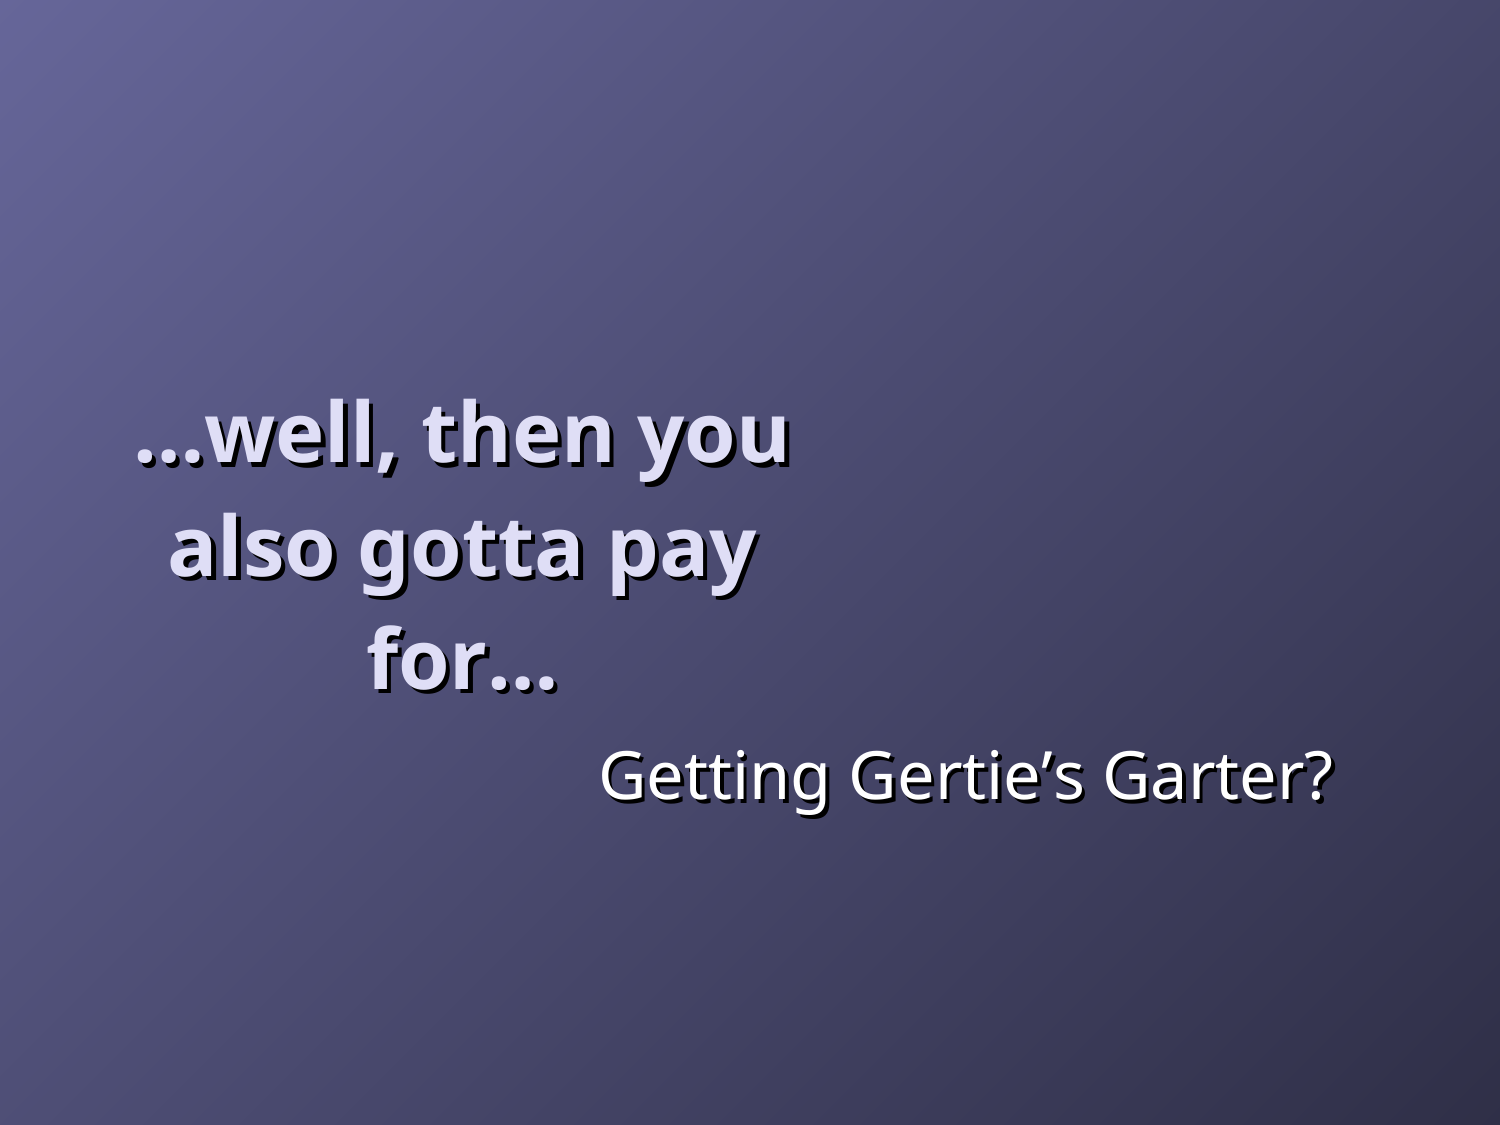

# …well, then you also gotta pay for…
Getting Gertie’s Garter?